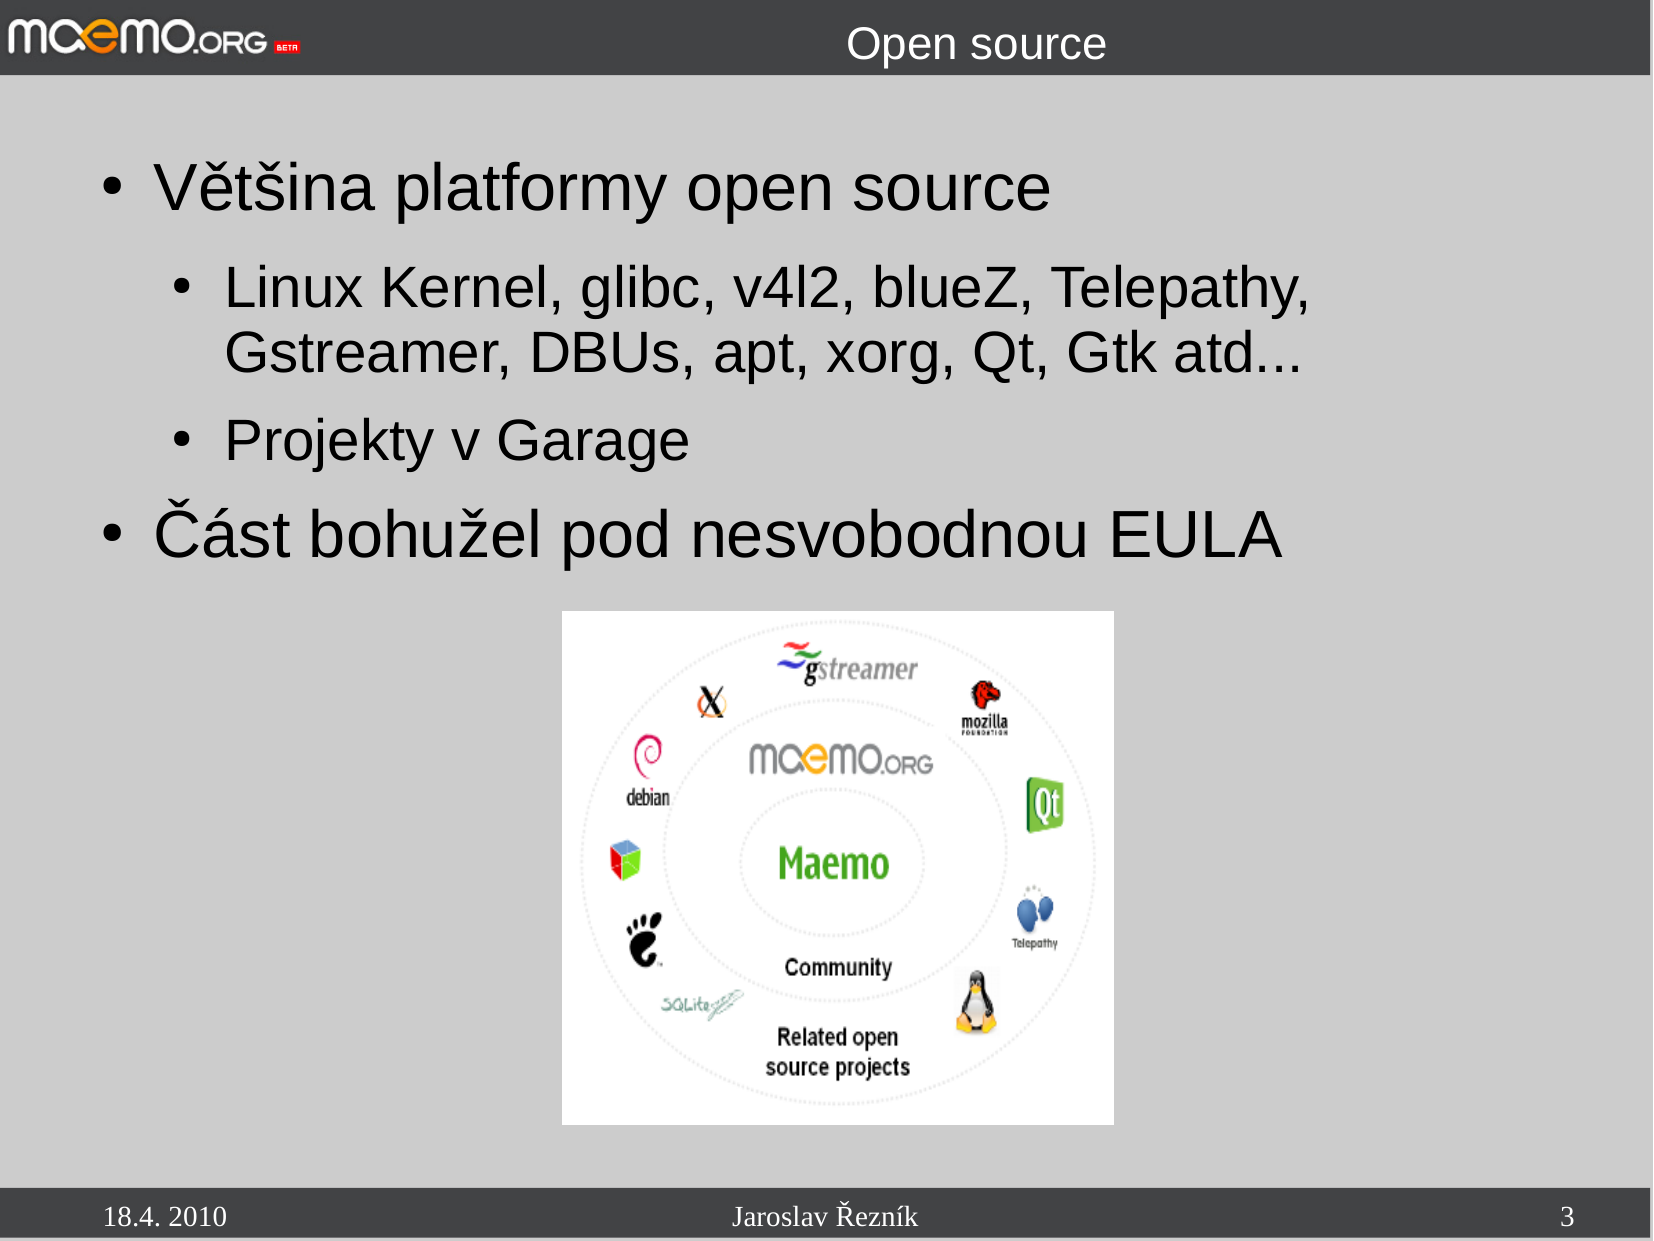

# Open source
Většina platformy open source
Linux Kernel, glibc, v4l2, blueZ, Telepathy, Gstreamer, DBUs, apt, xorg, Qt, Gtk atd...
Projekty v Garage
Část bohužel pod nesvobodnou EULA
18.4. 2010
Jaroslav Řezník
3